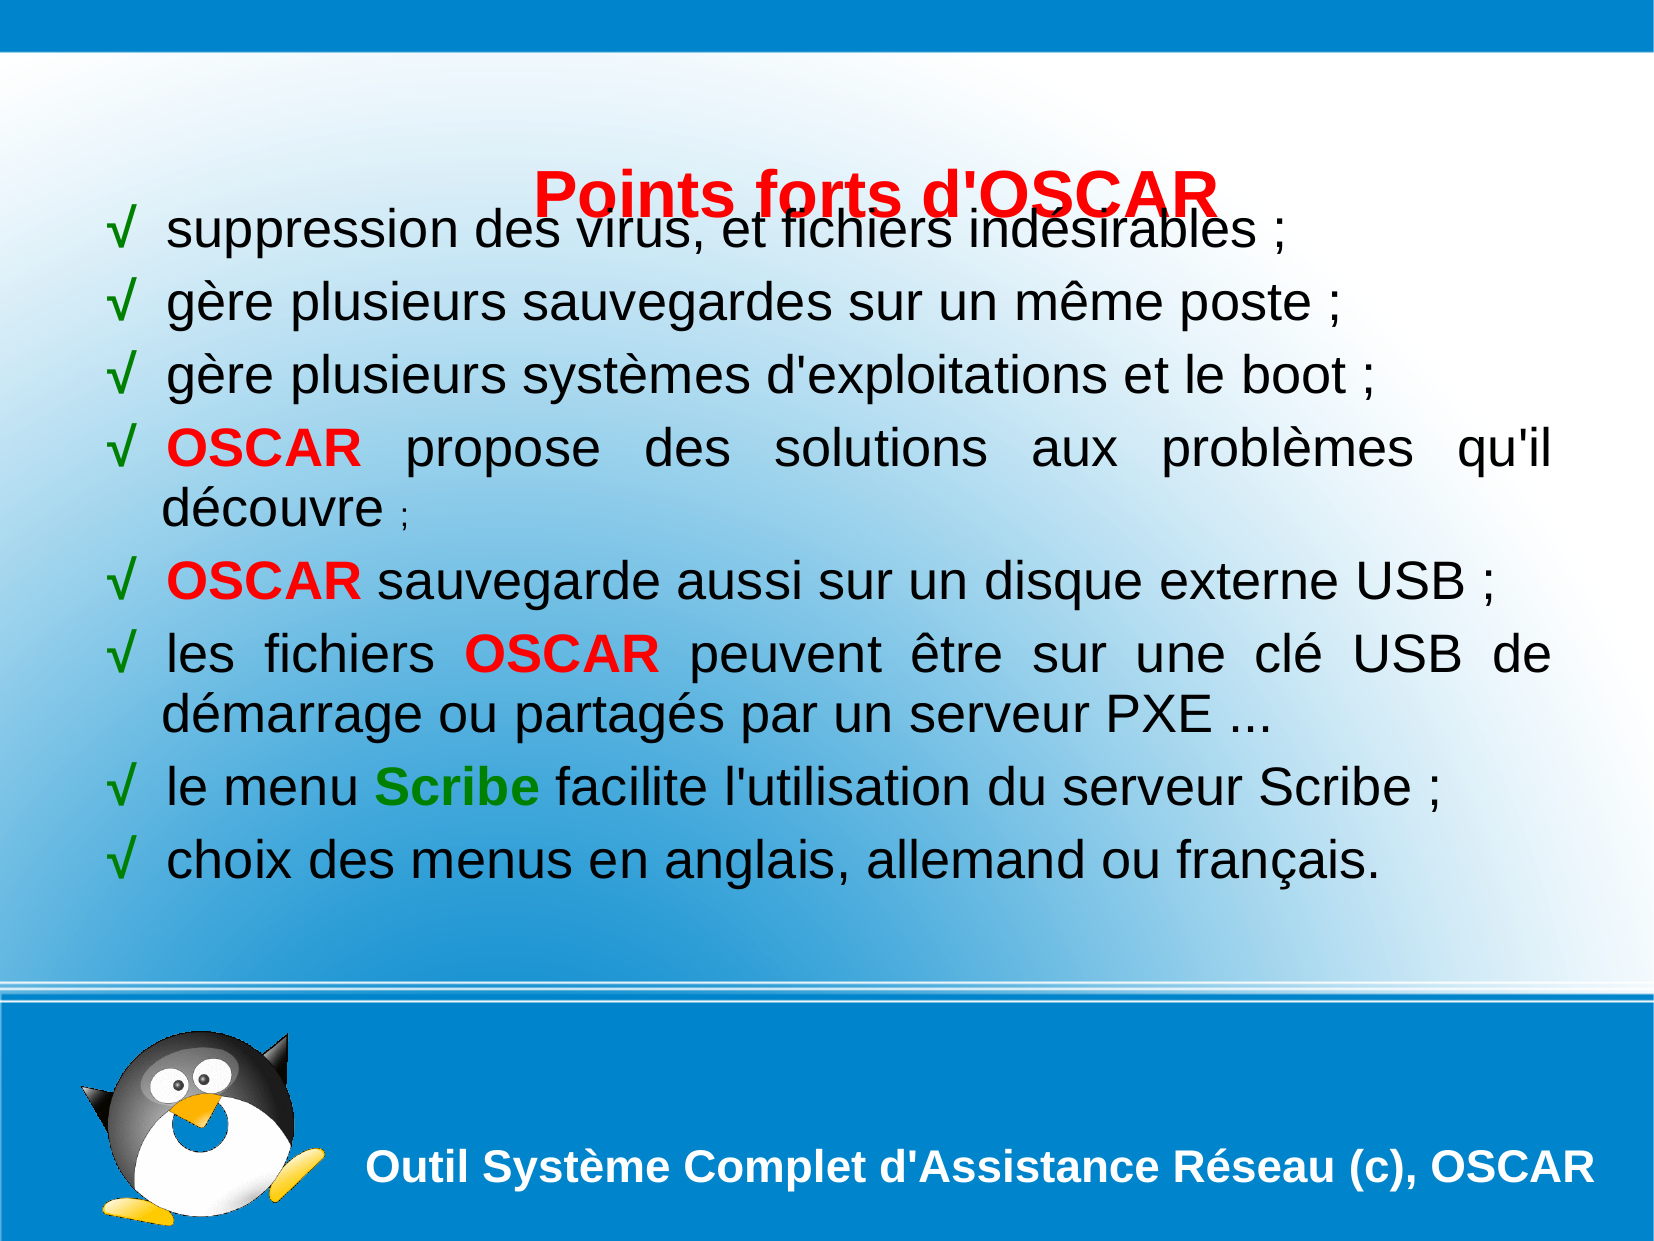

Points forts d'OSCAR
√	suppression des virus, et fichiers indésirables ;
√	gère plusieurs sauvegardes sur un même poste ;
√	gère plusieurs systèmes d'exploitations et le boot ;
√	OSCAR propose des solutions aux problèmes qu'il découvre ;
√	OSCAR sauvegarde aussi sur un disque externe USB ;
√	les fichiers OSCAR peuvent être sur une clé USB de démarrage ou partagés par un serveur PXE ...
√	le menu Scribe facilite l'utilisation du serveur Scribe ;
√	choix des menus en anglais, allemand ou français.
# Outil Système Complet d'Assistance Réseau (c), OSCAR